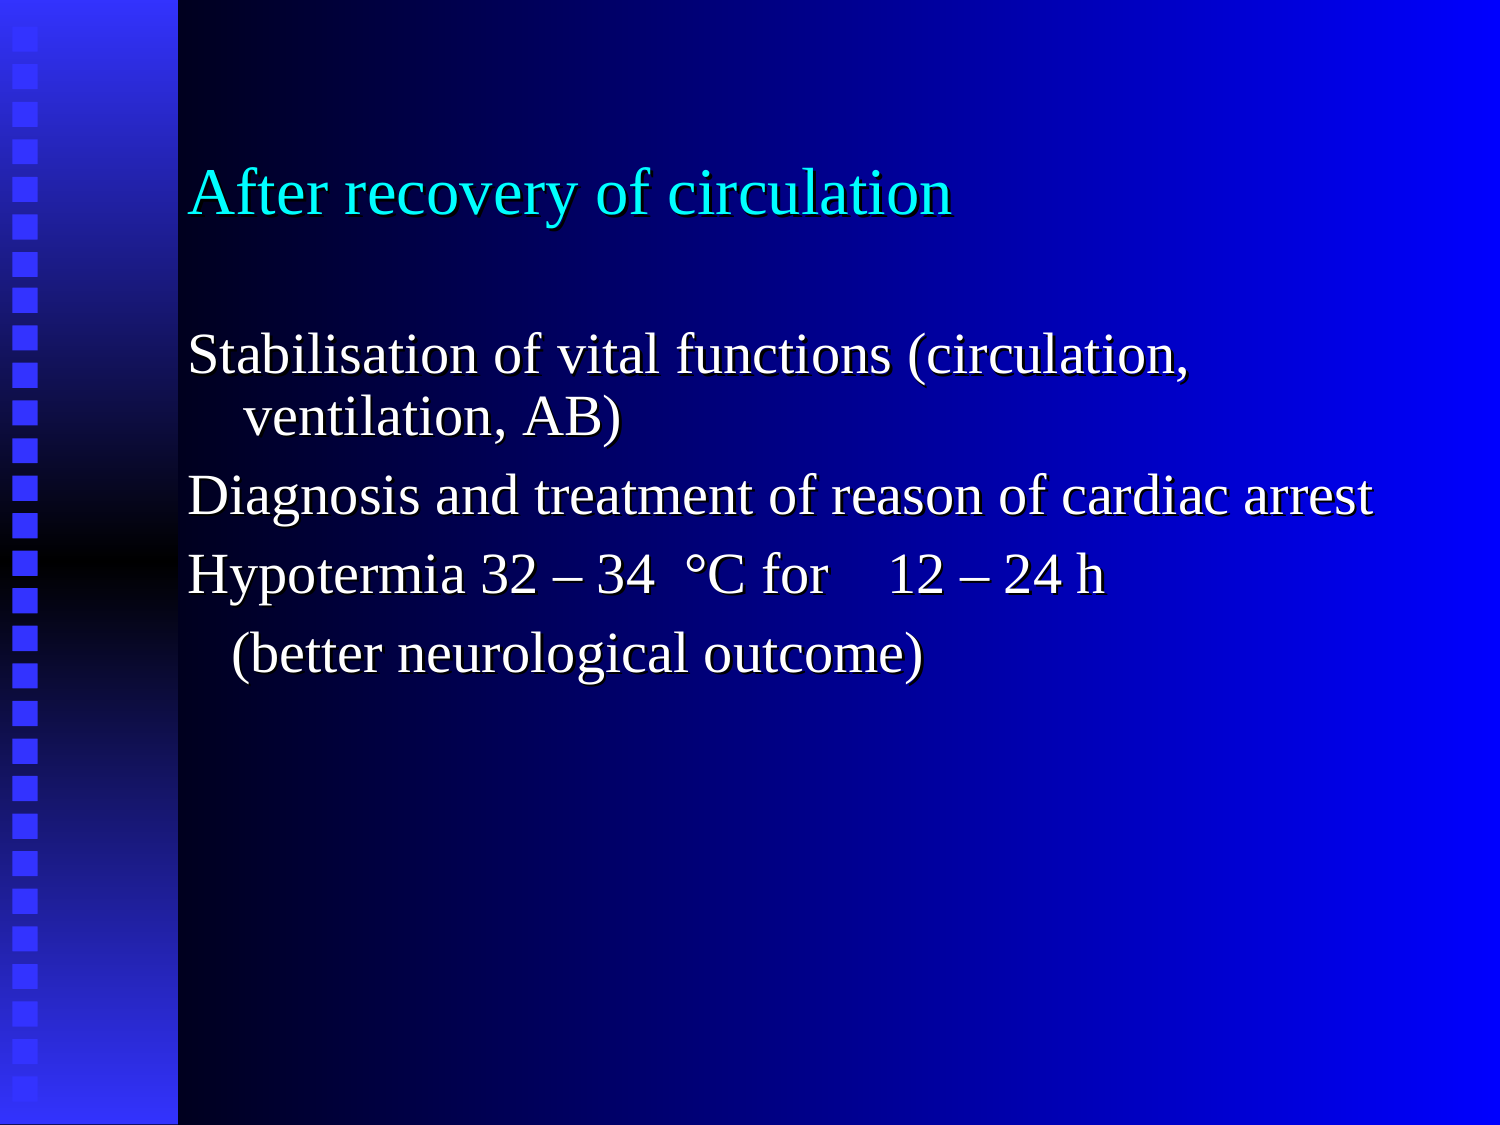

# After recovery of circulation
Stabilisation of vital functions (circulation, ventilation, AB)
Diagnosis and treatment of reason of cardiac arrest
Hypotermia 32 – 34 °C for 12 – 24 h
 (better neurological outcome)